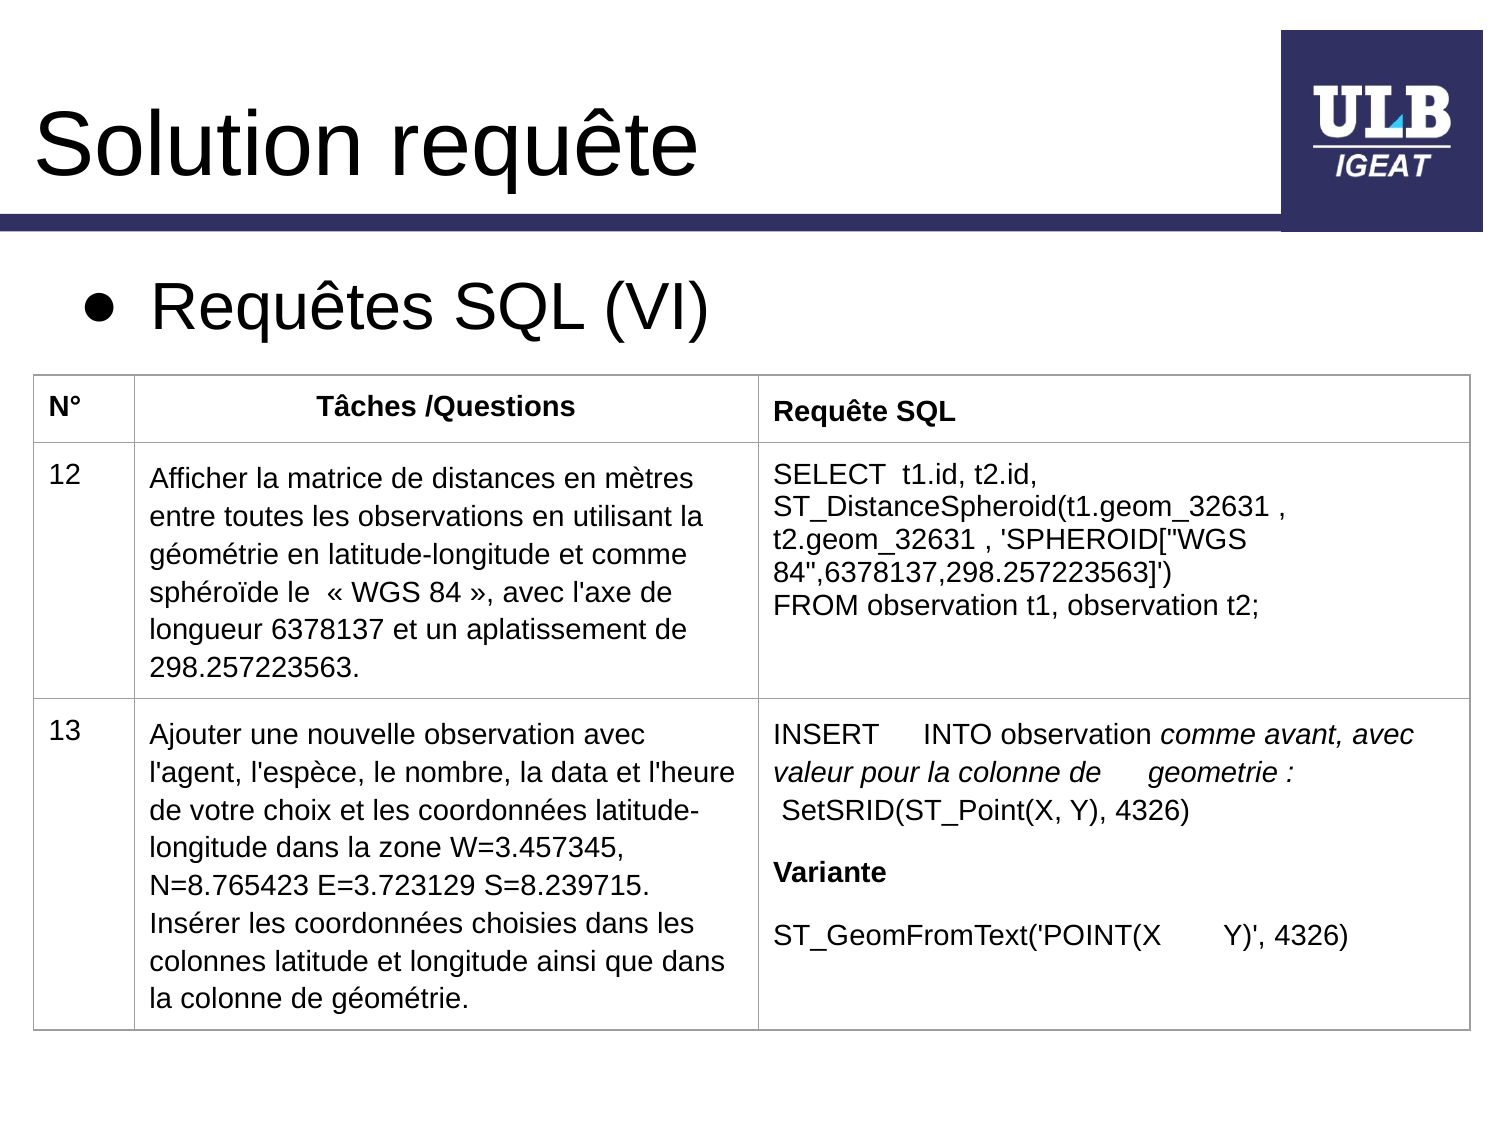

# Solution requête
Requêtes SQL (VI)
| N° | Tâches /Questions | Requête SQL |
| --- | --- | --- |
| 12 | Afficher la matrice de distances en mètres entre toutes les observations en utilisant la géométrie en latitude-longitude et comme sphéroïde le « WGS 84 », avec l'axe de longueur 6378137 et un aplatissement de 298.257223563. | SELECT t1.id, t2.id, ST\_DistanceSpheroid(t1.geom\_32631 , t2.geom\_32631 , 'SPHEROID["WGS 84",6378137,298.257223563]') FROM observation t1, observation t2; |
| 13 | Ajouter une nouvelle observation avec l'agent, l'espèce, le nombre, la data et l'heure de votre choix et les coordonnées latitude-longitude dans la zone W=3.457345, N=8.765423 E=3.723129 S=8.239715. Insérer les coordonnées choisies dans les colonnes latitude et longitude ainsi que dans la colonne de géométrie. | INSERT INTO observation comme avant, avec valeur pour la colonne de geometrie : SetSRID(ST\_Point(X, Y), 4326) Variante ST\_GeomFromText('POINT(X Y)', 4326) |